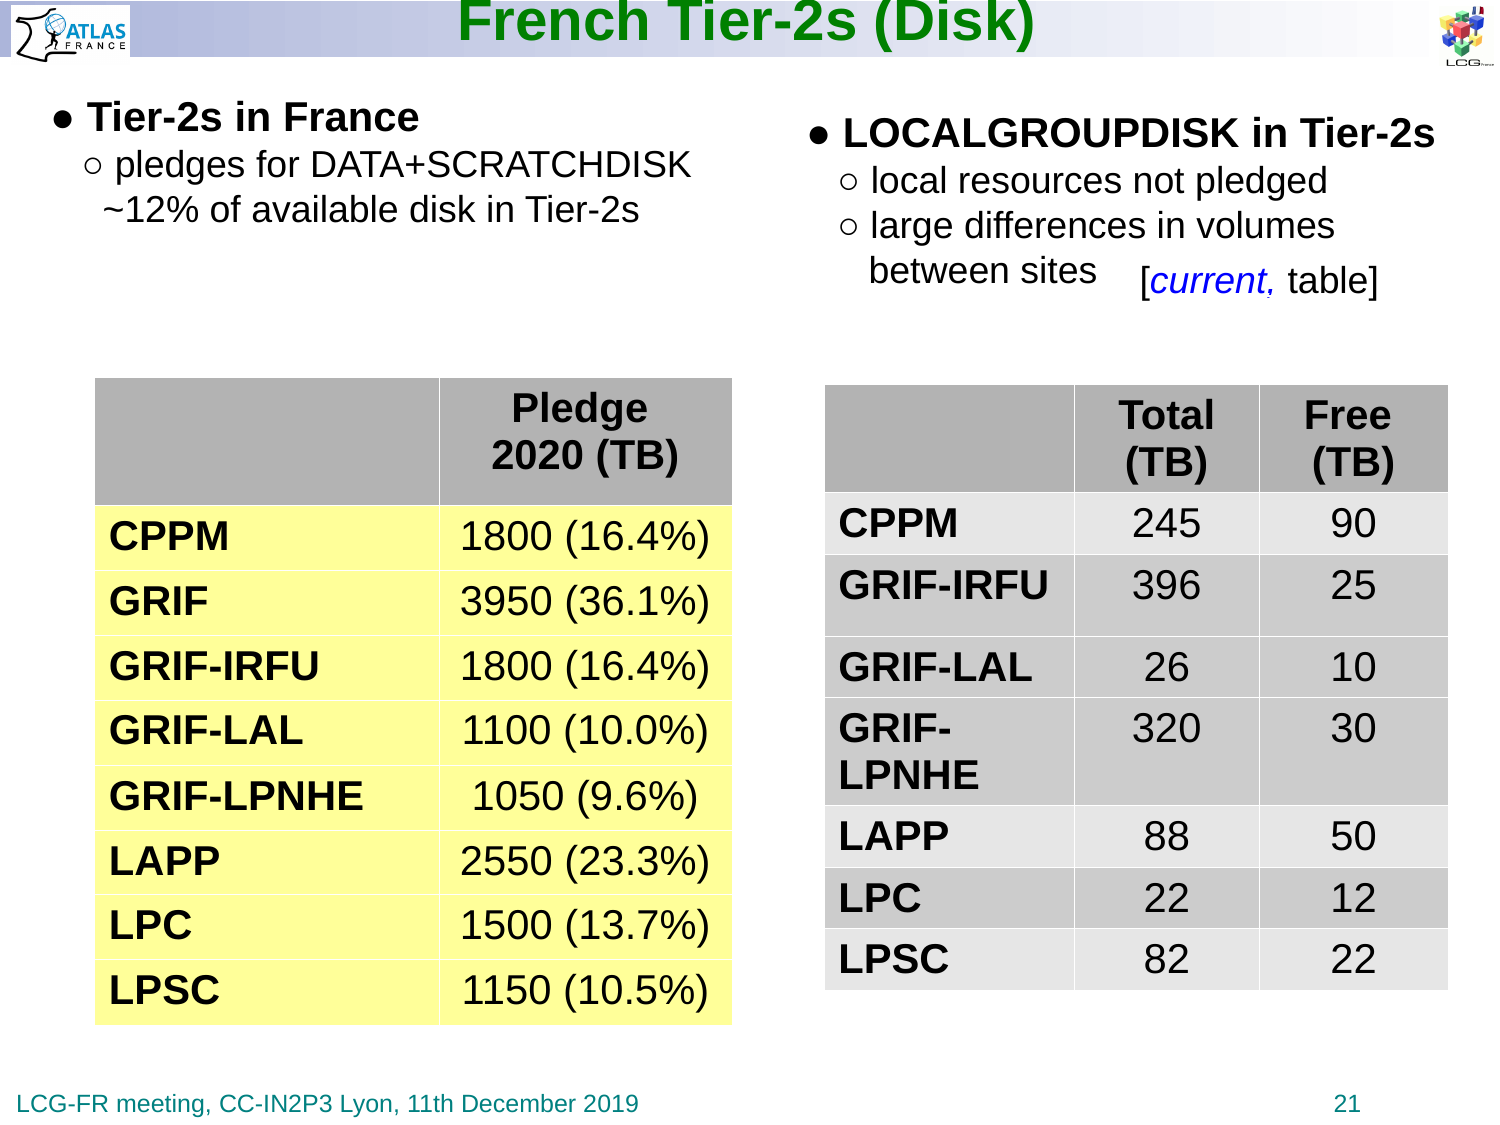

French Tier-2s (Disk)
● Tier-2s in France
 ○ pledges for DATA+SCRATCHDISK
 ~12% of available disk in Tier-2s
● LOCALGROUPDISK in Tier-2s
 ○ local resources not pledged
 ○ large differences in volumes
 between sites
[current, table]
| | Pledge 2020 (TB) |
| --- | --- |
| CPPM | 1800 (16.4%) |
| GRIF | 3950 (36.1%) |
| GRIF-IRFU | 1800 (16.4%) |
| GRIF-LAL | 1100 (10.0%) |
| GRIF-LPNHE | 1050 (9.6%) |
| LAPP | 2550 (23.3%) |
| LPC | 1500 (13.7%) |
| LPSC | 1150 (10.5%) |
| | Total (TB) | Free (TB) |
| --- | --- | --- |
| CPPM | 245 | 90 |
| GRIF-IRFU | 396 | 25 |
| GRIF-LAL | 26 | 10 |
| GRIF-LPNHE | 320 | 30 |
| LAPP | 88 | 50 |
| LPC | 22 | 12 |
| LPSC | 82 | 22 |